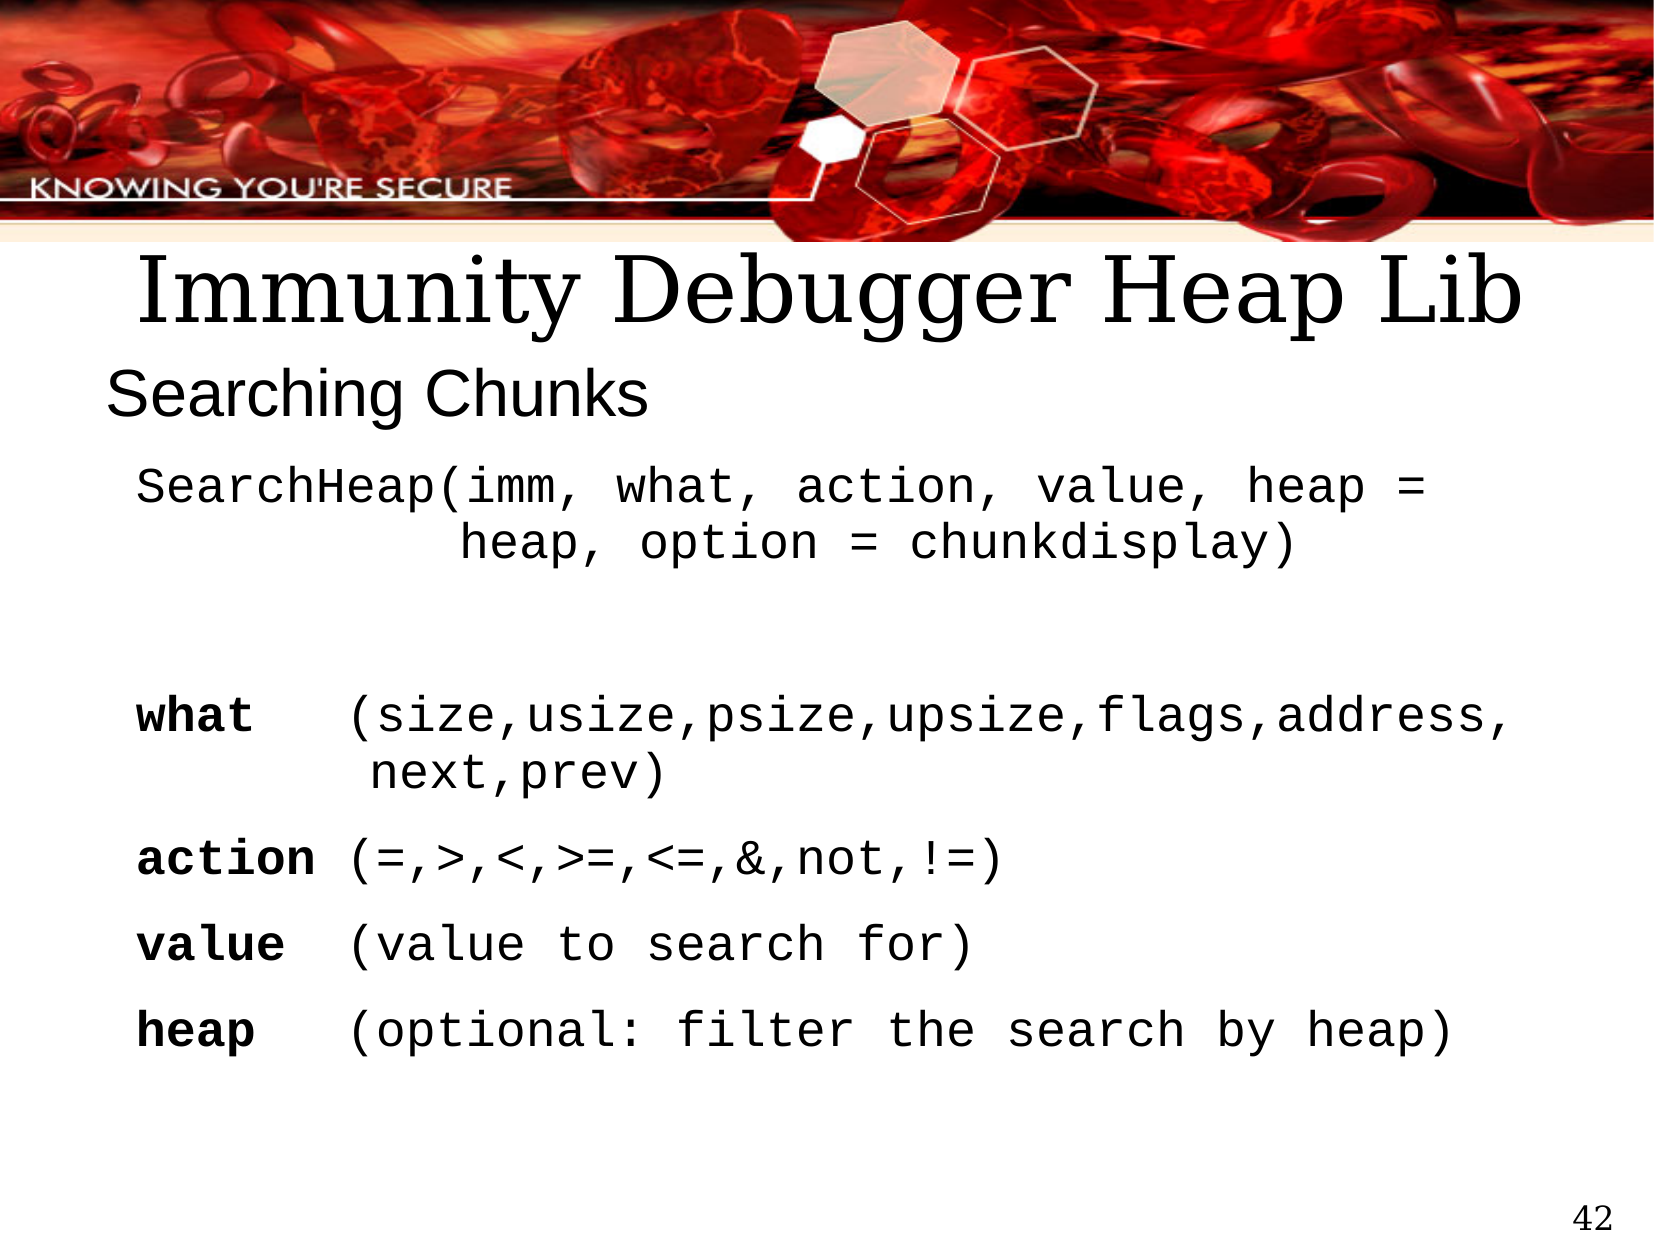

# Immunity Debugger Heap Lib
Searching Chunks
 SearchHeap(imm, what, action, value, heap = heap, option = chunkdisplay)
 what (size,usize,psize,upsize,flags,address, next,prev)
 action (=,>,<,>=,<=,&,not,!=)
 value (value to search for)
 heap (optional: filter the search by heap)